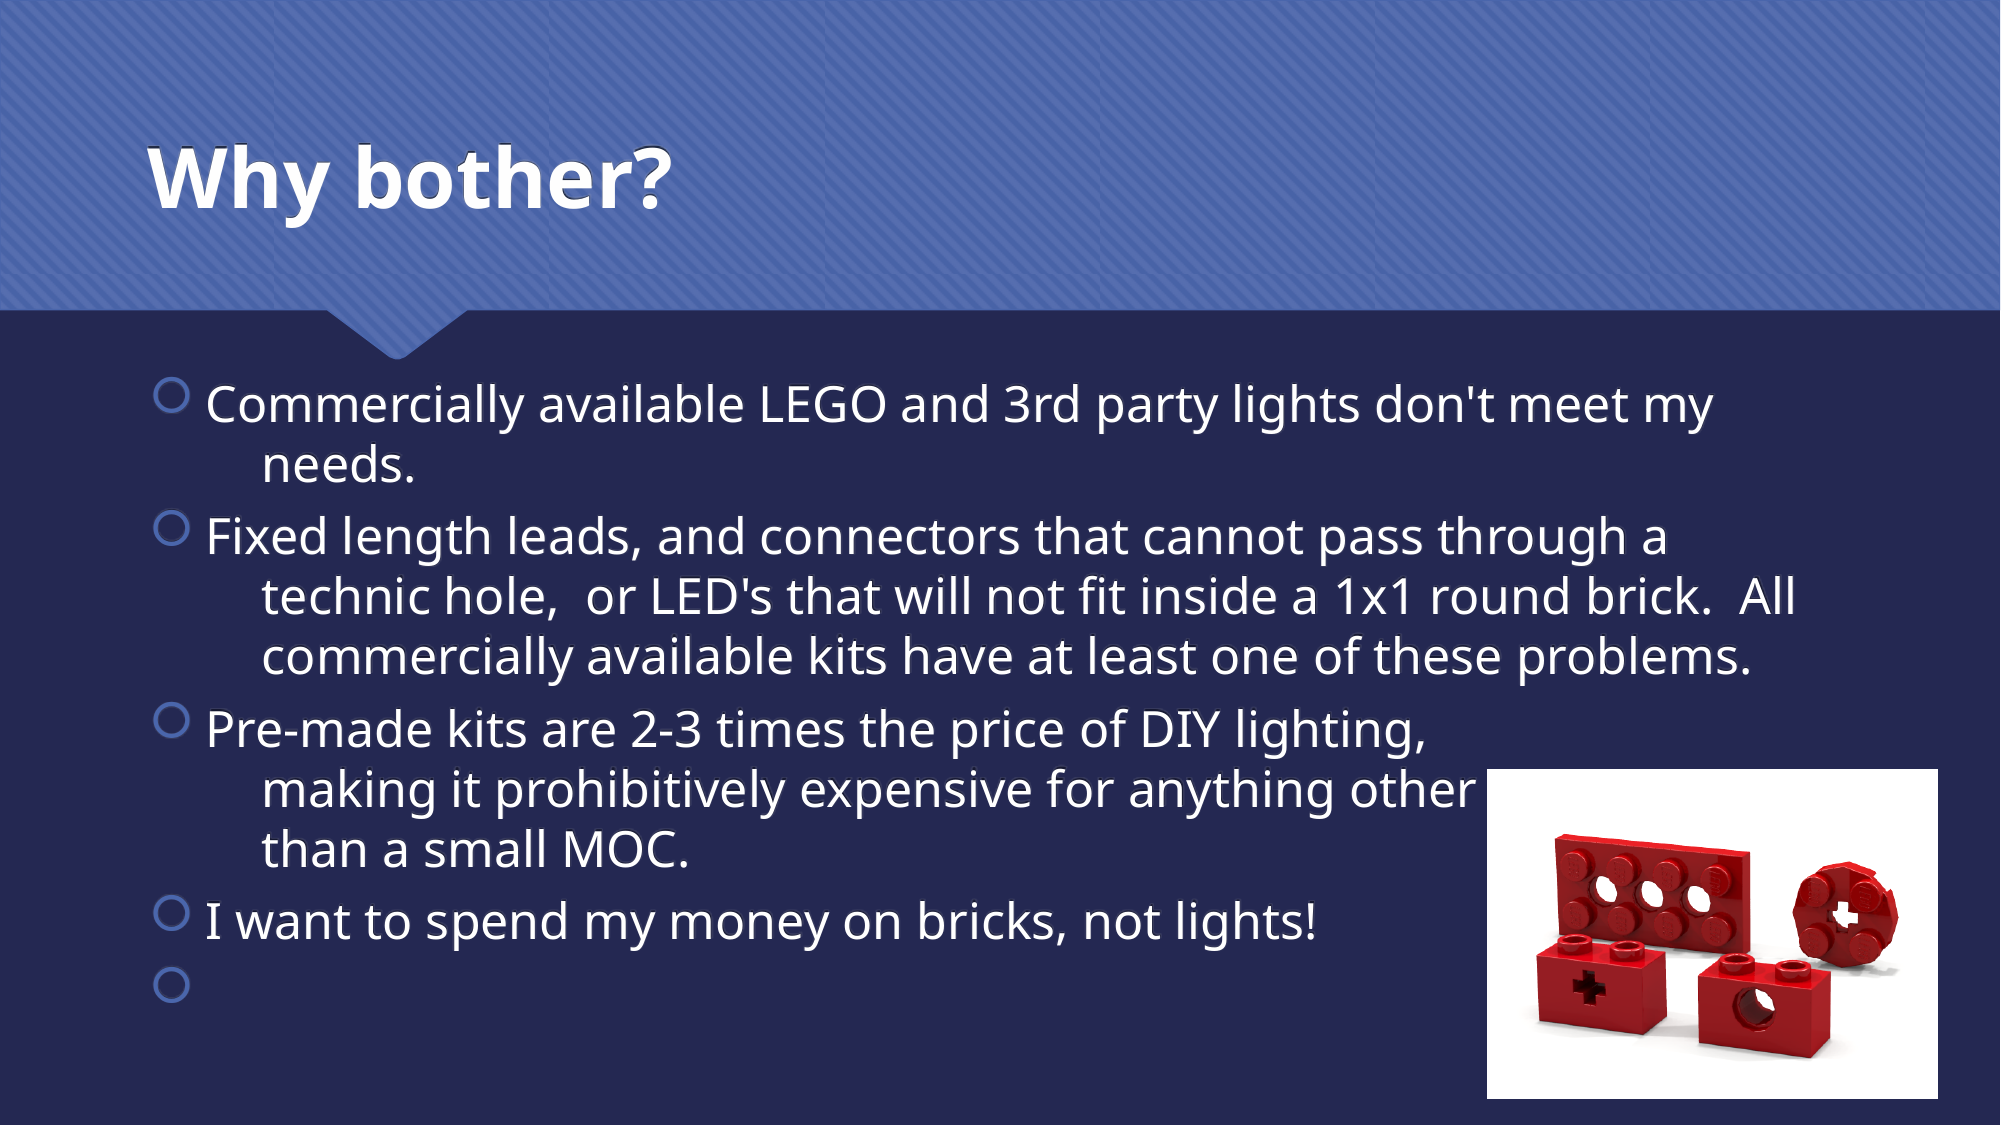

# Why bother?
Commercially available LEGO and 3rd party lights don't meet my needs.
Fixed length leads, and connectors that cannot pass through a technic hole, or LED's that will not fit inside a 1x1 round brick.  All commercially available kits have at least one of these problems.
Pre-made kits are 2-3 times the price of DIY lighting,
making it prohibitively expensive for anything other
than a small MOC.
I want to spend my money on bricks, not lights!